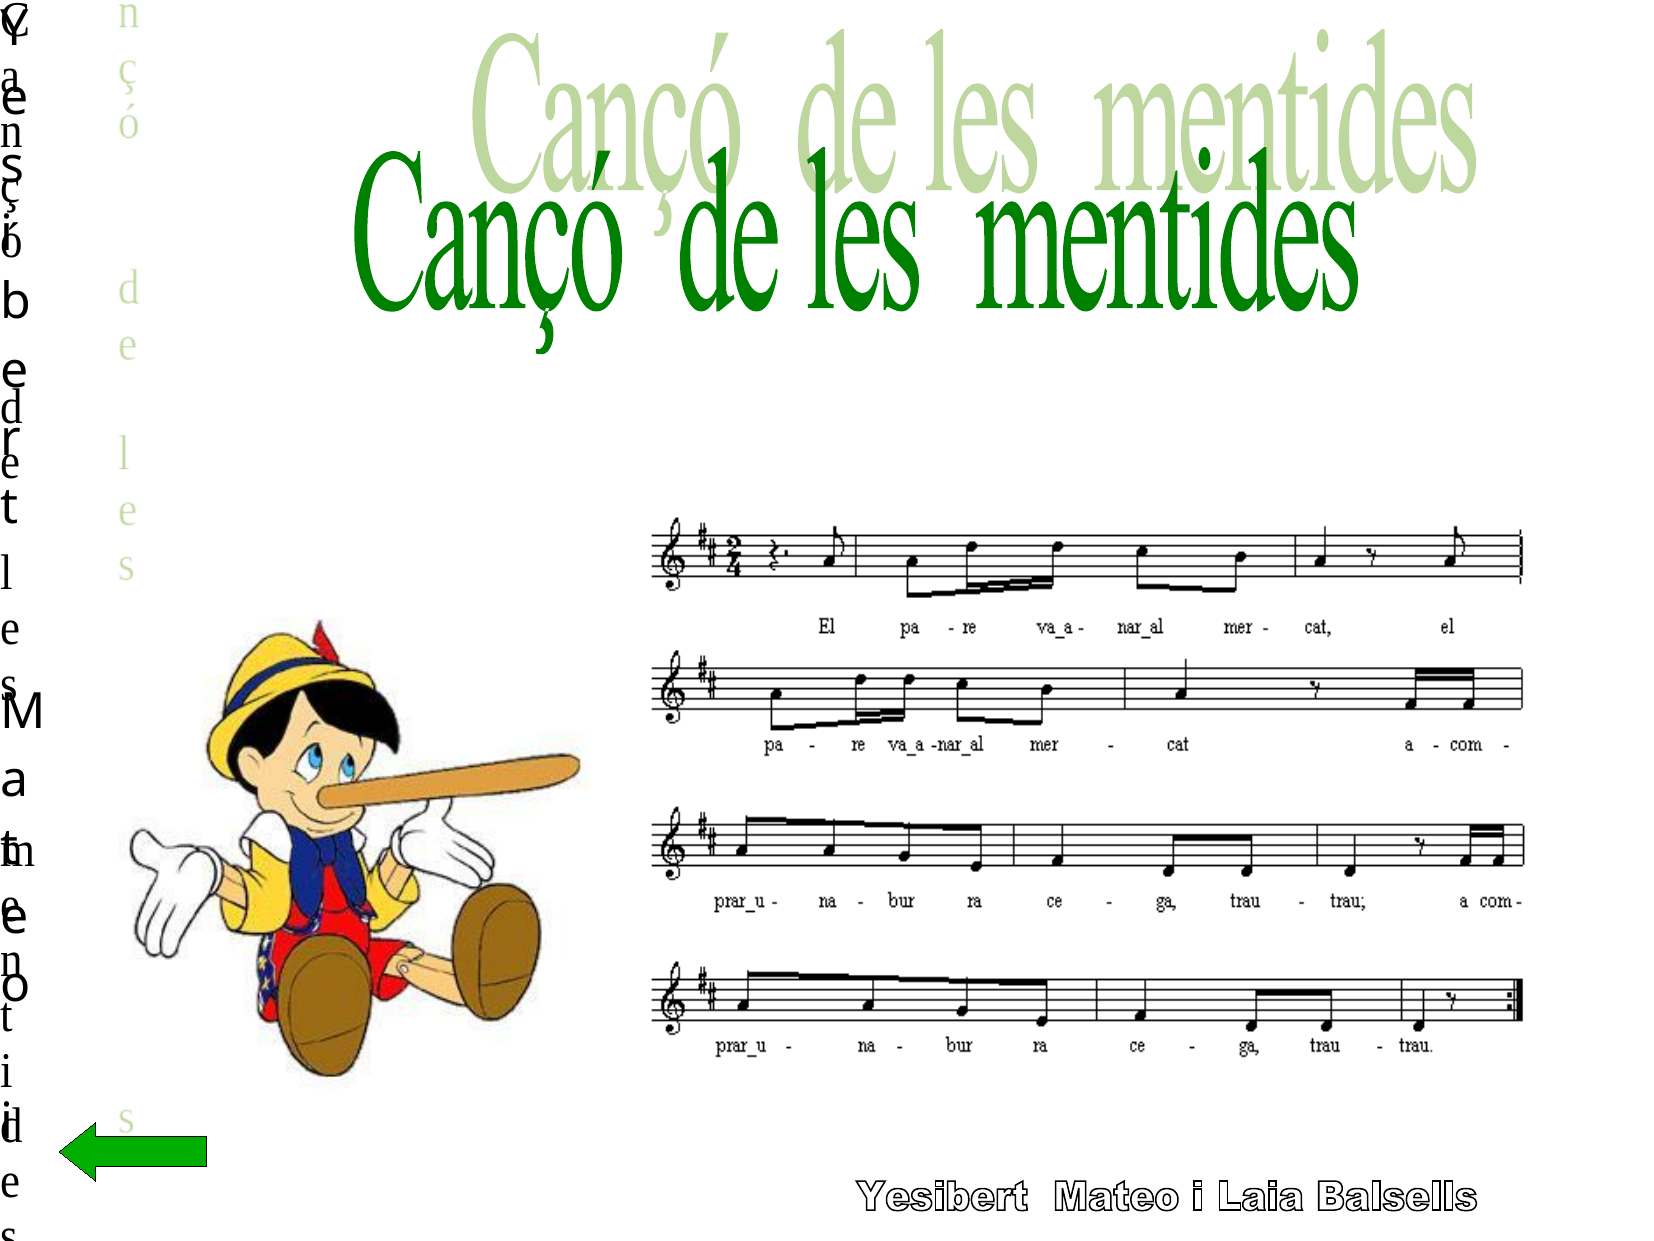

Cançó de les mentides
Yesibert Mateo i Laia Balsells